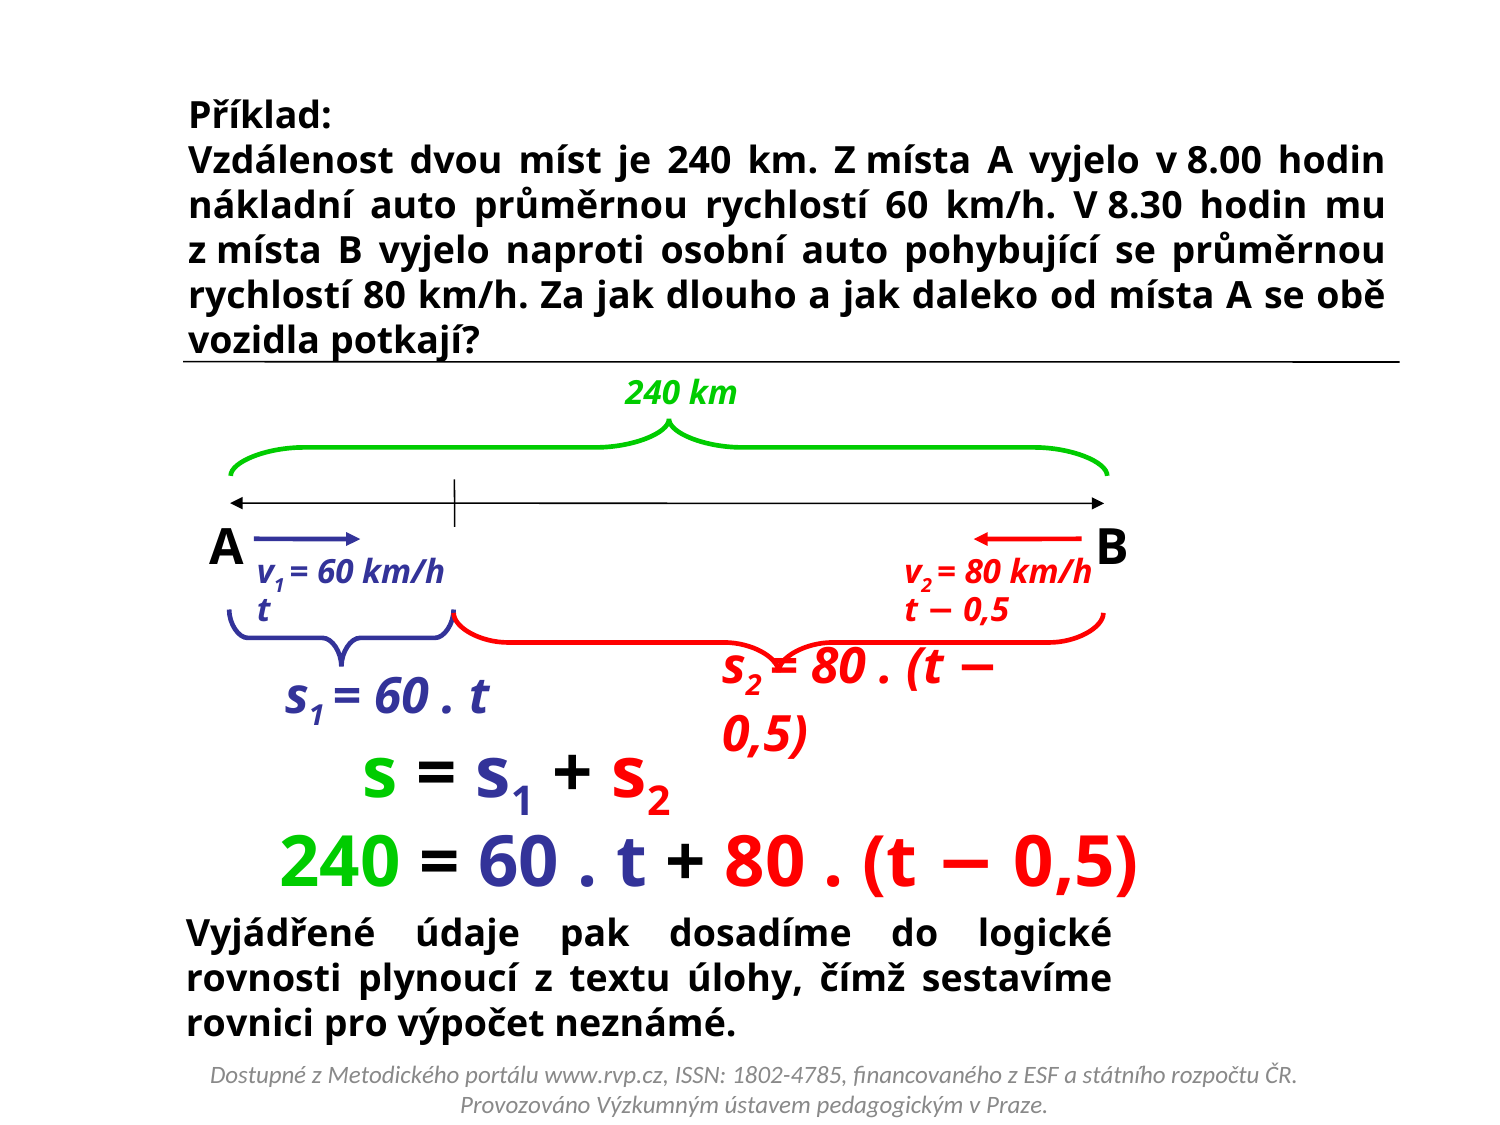

Příklad:
Vzdálenost dvou míst je 240 km. Z místa A vyjelo v 8.00 hodin nákladní auto průměrnou rychlostí 60 km/h. V 8.30 hodin mu z místa B vyjelo naproti osobní auto pohybující se průměrnou rychlostí 80 km/h. Za jak dlouho a jak daleko od místa A se obě vozidla potkají?
240 km
A
B
v1 = 60 km/h
v2 = 80 km/h
t
t − 0,5
s1 = 60 . t
s2 = 80 . (t − 0,5)‏
s = s1 + s2
240 = 60 . t + 80 . (t − 0,5)‏
Vyjádřené údaje pak dosadíme do logické rovnosti plynoucí z textu úlohy, čímž sestavíme rovnici pro výpočet neznámé.